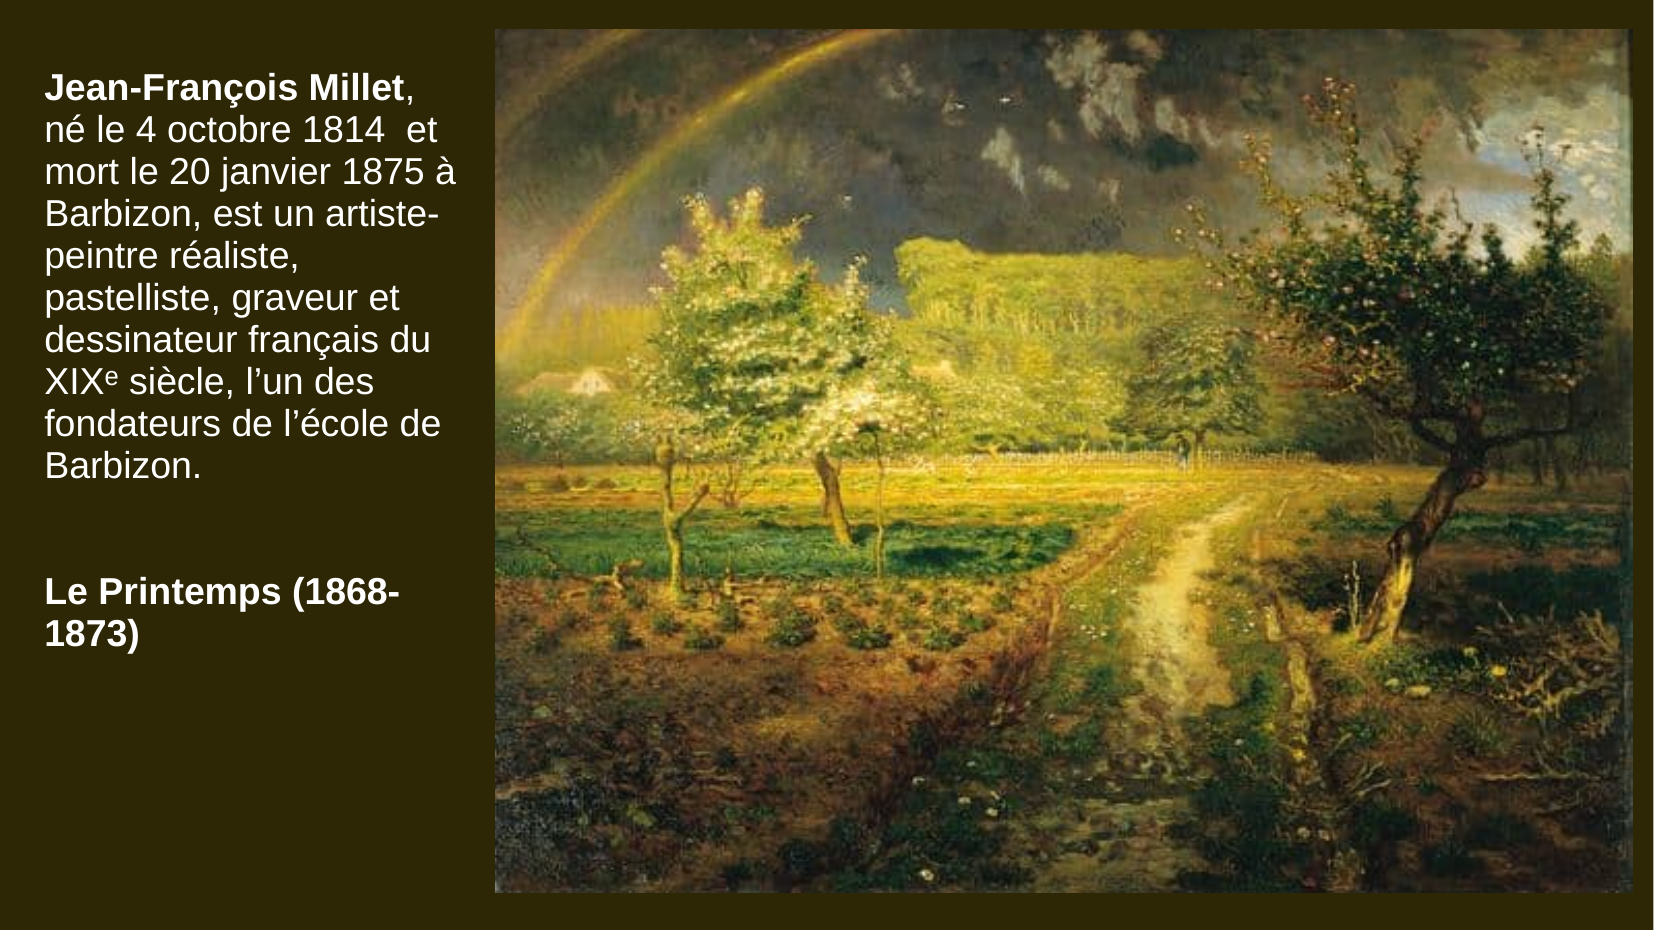

Jean-François Millet, né le 4 octobre 1814 et mort le 20 janvier 1875 à Barbizon, est un artiste-peintre réaliste, pastelliste, graveur et dessinateur français du XIXᵉ siècle, l’un des fondateurs de l’école de Barbizon.
Le Printemps (1868-1873)